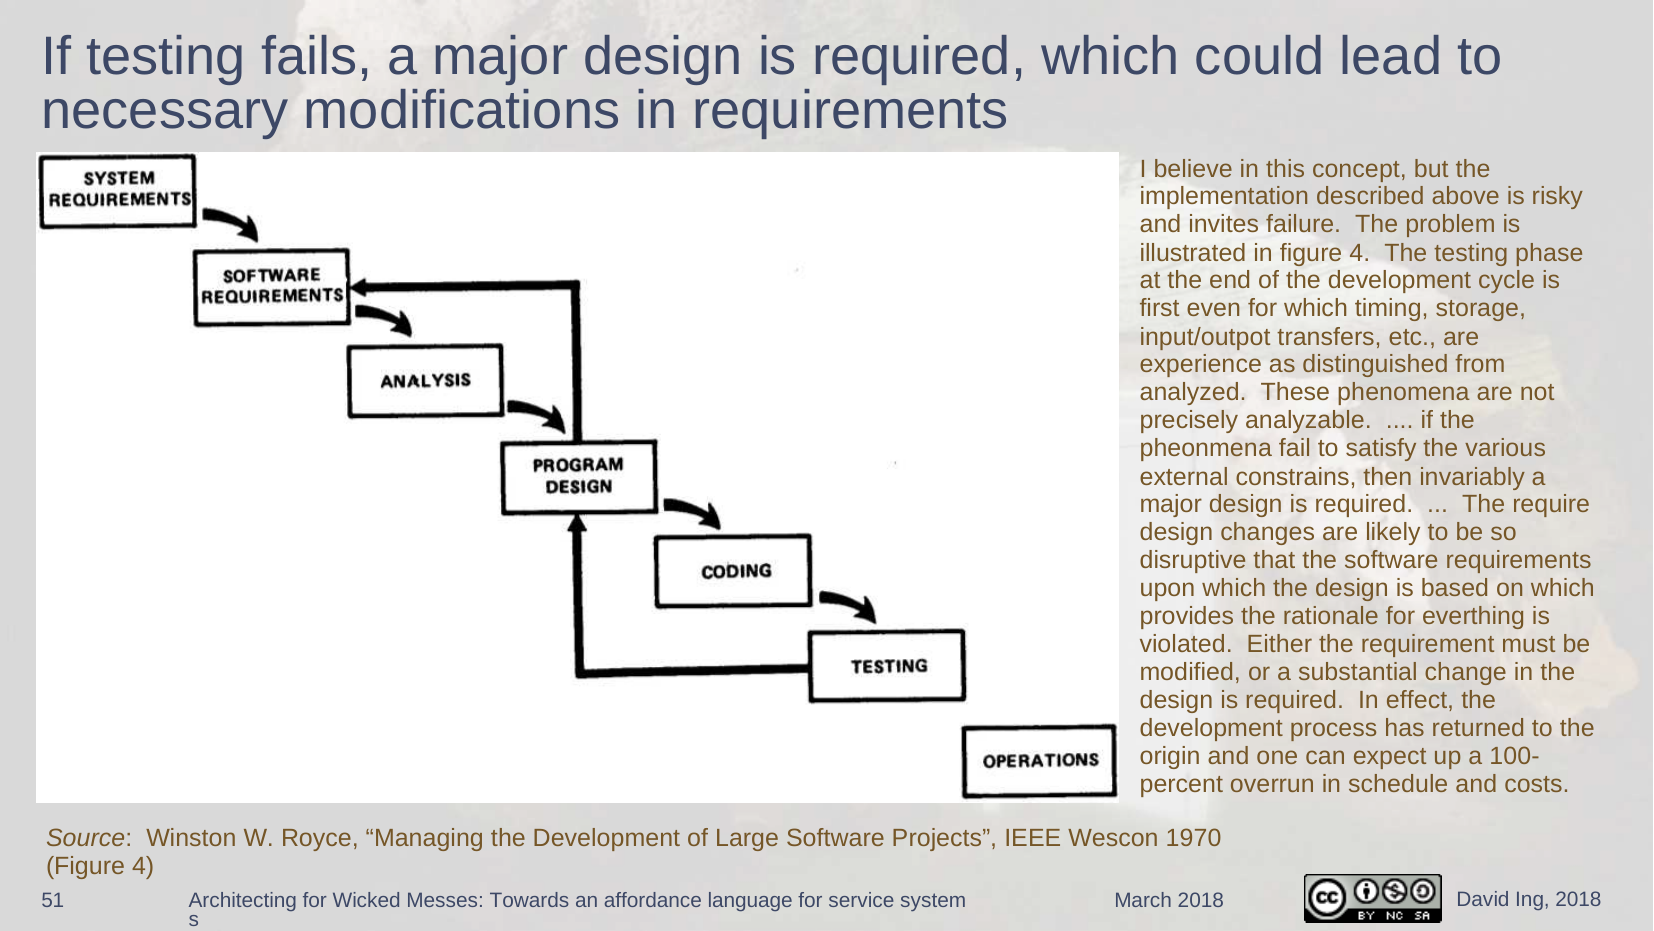

# If testing fails, a major design is required, which could lead to necessary modifications in requirements
I believe in this concept, but the implementation described above is risky and invites failure. The problem is illustrated in figure 4. The testing phase at the end of the development cycle is first even for which timing, storage, input/outpot transfers, etc., are experience as distinguished from analyzed. These phenomena are not precisely analyzable. .... if the pheonmena fail to satisfy the various external constrains, then invariably a major design is required. ... The require design changes are likely to be so disruptive that the software requirements upon which the design is based on which provides the rationale for everthing is violated. Either the requirement must be modified, or a substantial change in the design is required. In effect, the development process has returned to the origin and one can expect up a 100-percent overrun in schedule and costs.
Source: Winston W. Royce, “Managing the Development of Large Software Projects”, IEEE Wescon 1970 (Figure 4)
Architecting for Wicked Messes: Towards an affordance language for service systems
March 2018
51